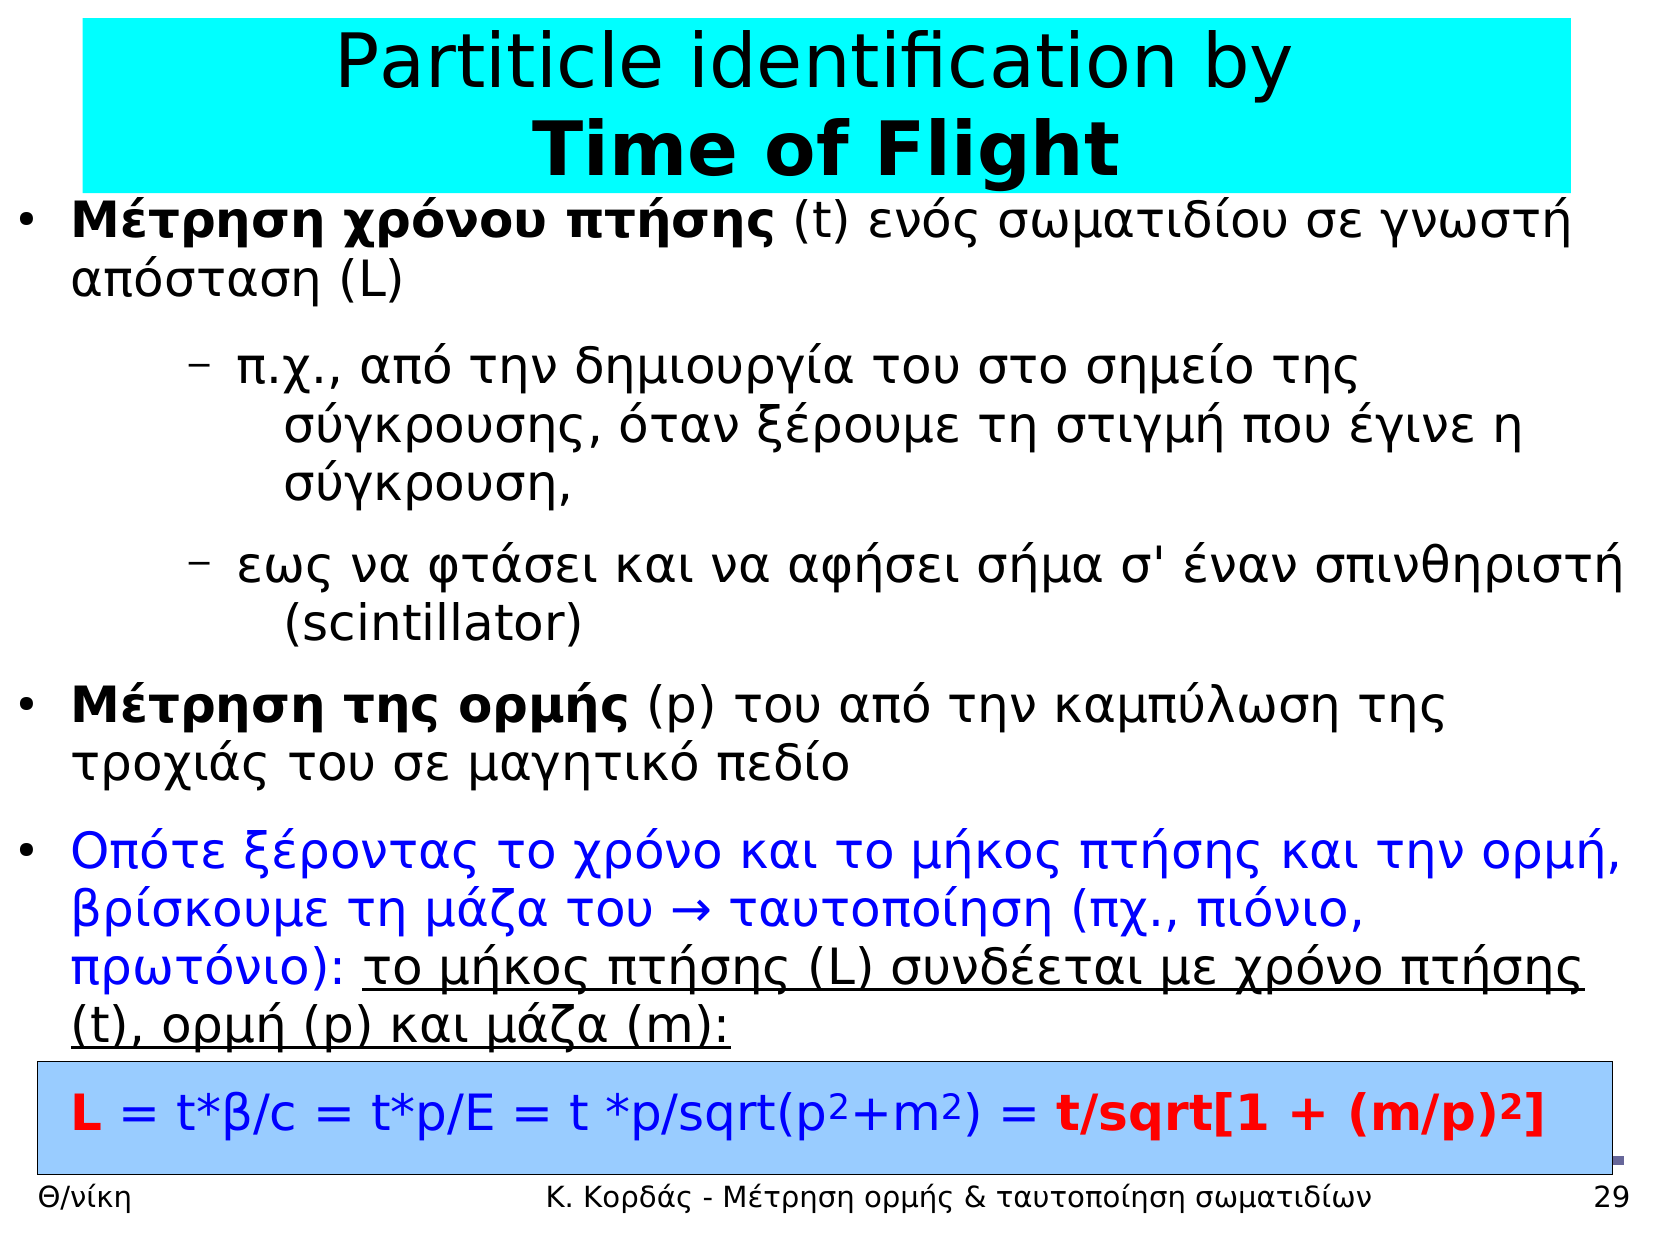

# Partiticle identification by Time of Flight
Μέτρηση χρόνου πτήσης (t) ενός σωματιδίου σε γνωστή απόσταση (L)
π.χ., από την δημιουργία του στο σημείο της σύγκρουσης, όταν ξέρουμε τη στιγμή που έγινε η σύγκρουση,
εως να φτάσει και να αφήσει σήμα σ' έναν σπινθηριστή (scintillator)
Μέτρηση της ορμής (p) του από την καμπύλωση της τροχιάς του σε μαγητικό πεδίο
Οπότε ξέρoντας το χρόνο και το μήκος πτήσης και την ορμή, βρίσκουμε τη μάζα του → ταυτοποίηση (πχ., πιόνιο, πρωτόνιο): τo μήκος πτήσης (L) συνδέεται με χρόνο πτήσης (t), ορμή (p) και μάζα (m):
L = t*β/c = t*p/E = t *p/sqrt(p2+m2) = t/sqrt[1 + (m/p)2]
Θ/νίκη
Κ. Κορδάς - Μέτρηση ορμής & ταυτοποίηση σωματιδίων
29